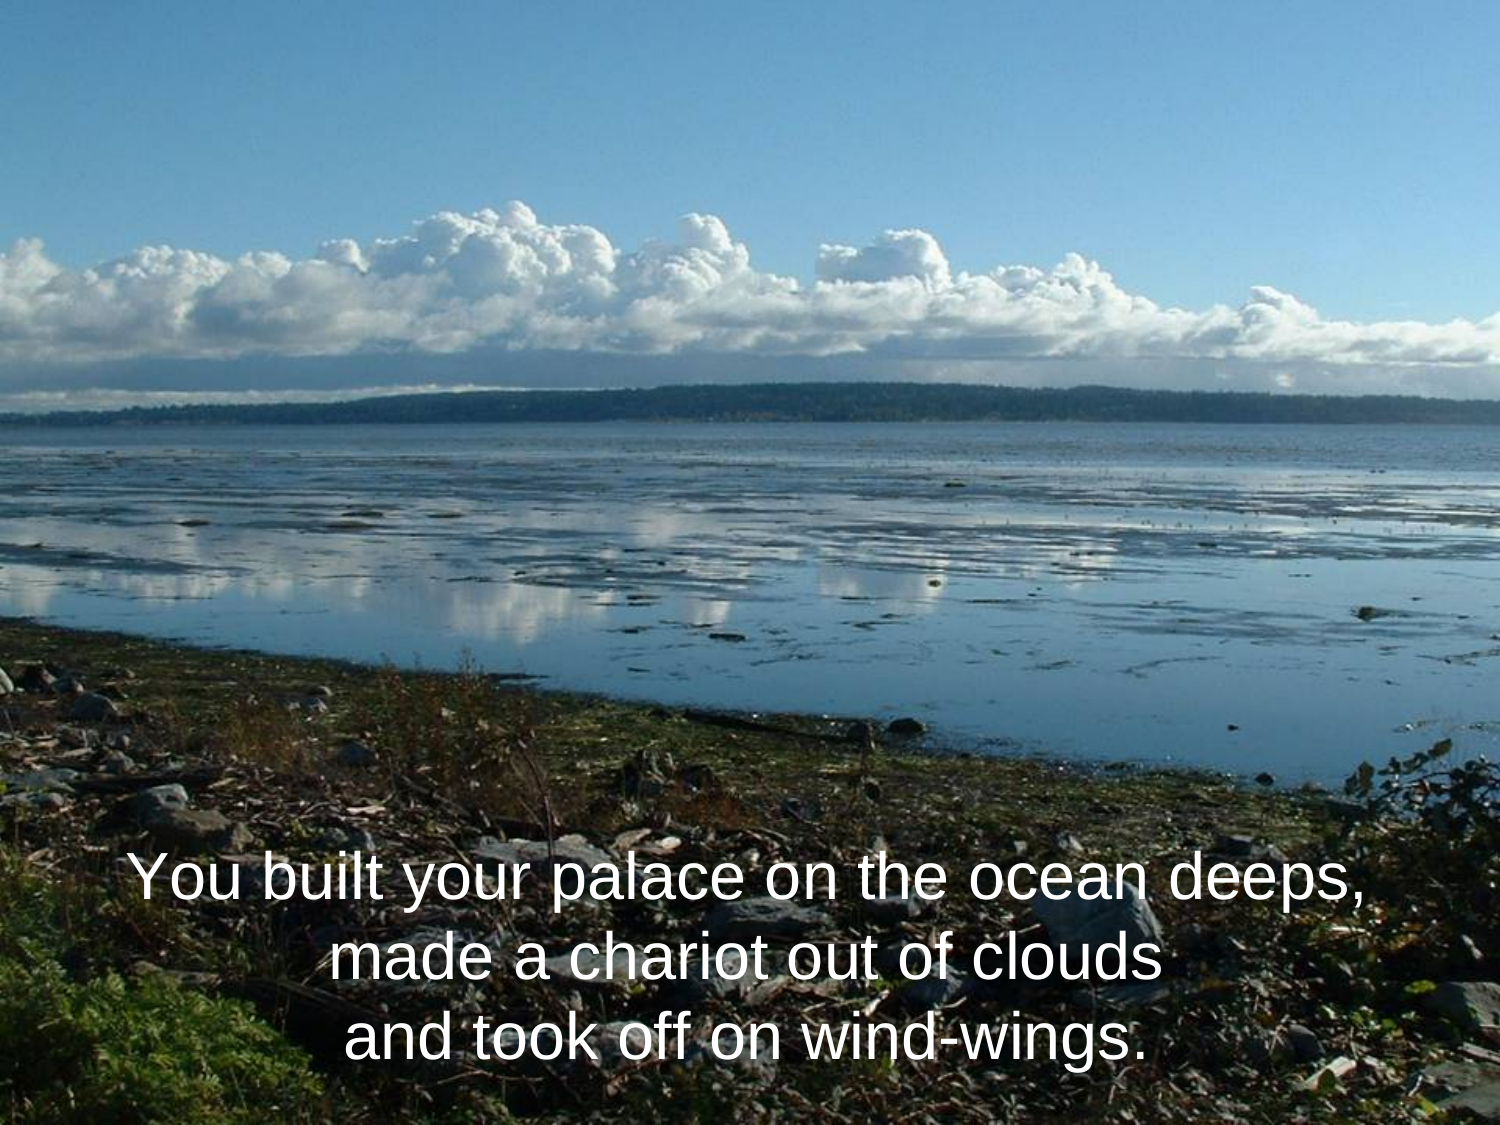

You built your palace on the ocean deeps,
made a chariot out of clouds
and took off on wind-wings.